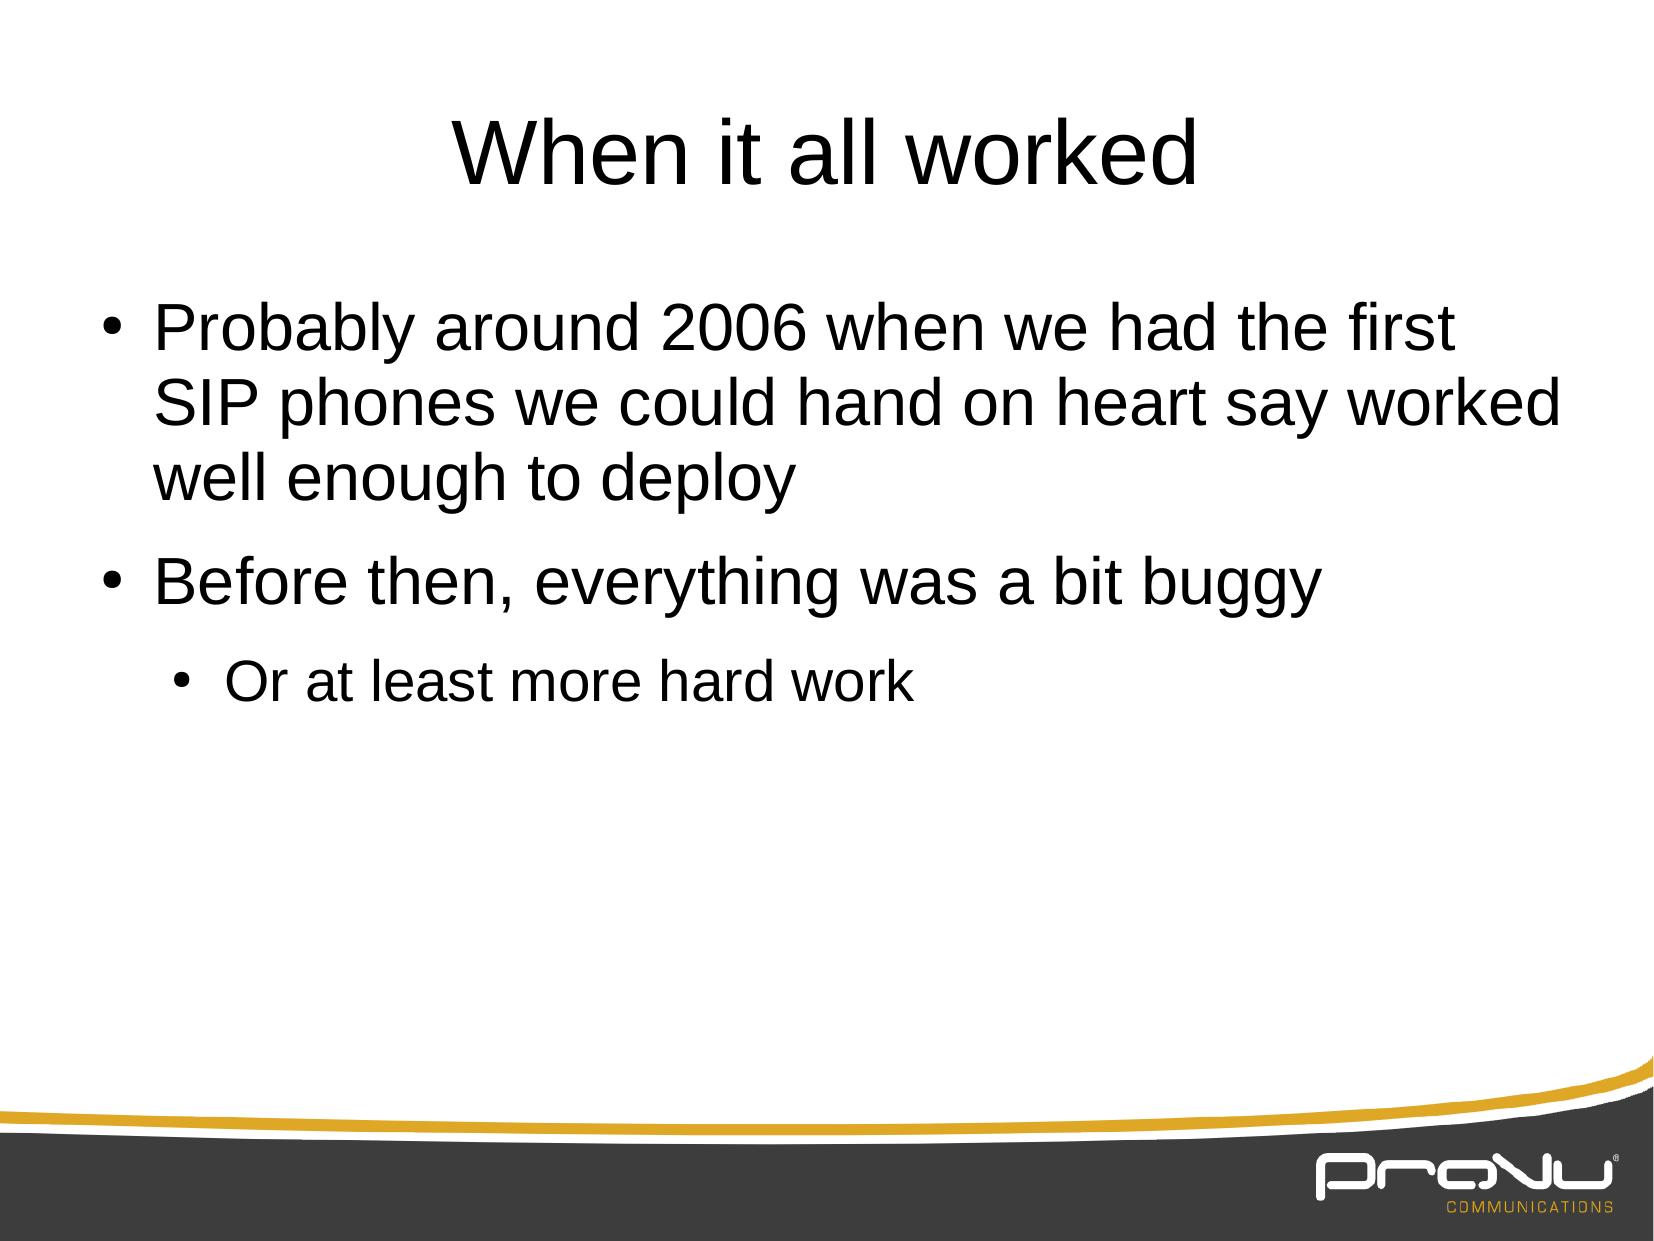

# When it all worked
Probably around 2006 when we had the first SIP phones we could hand on heart say worked well enough to deploy
Before then, everything was a bit buggy
Or at least more hard work